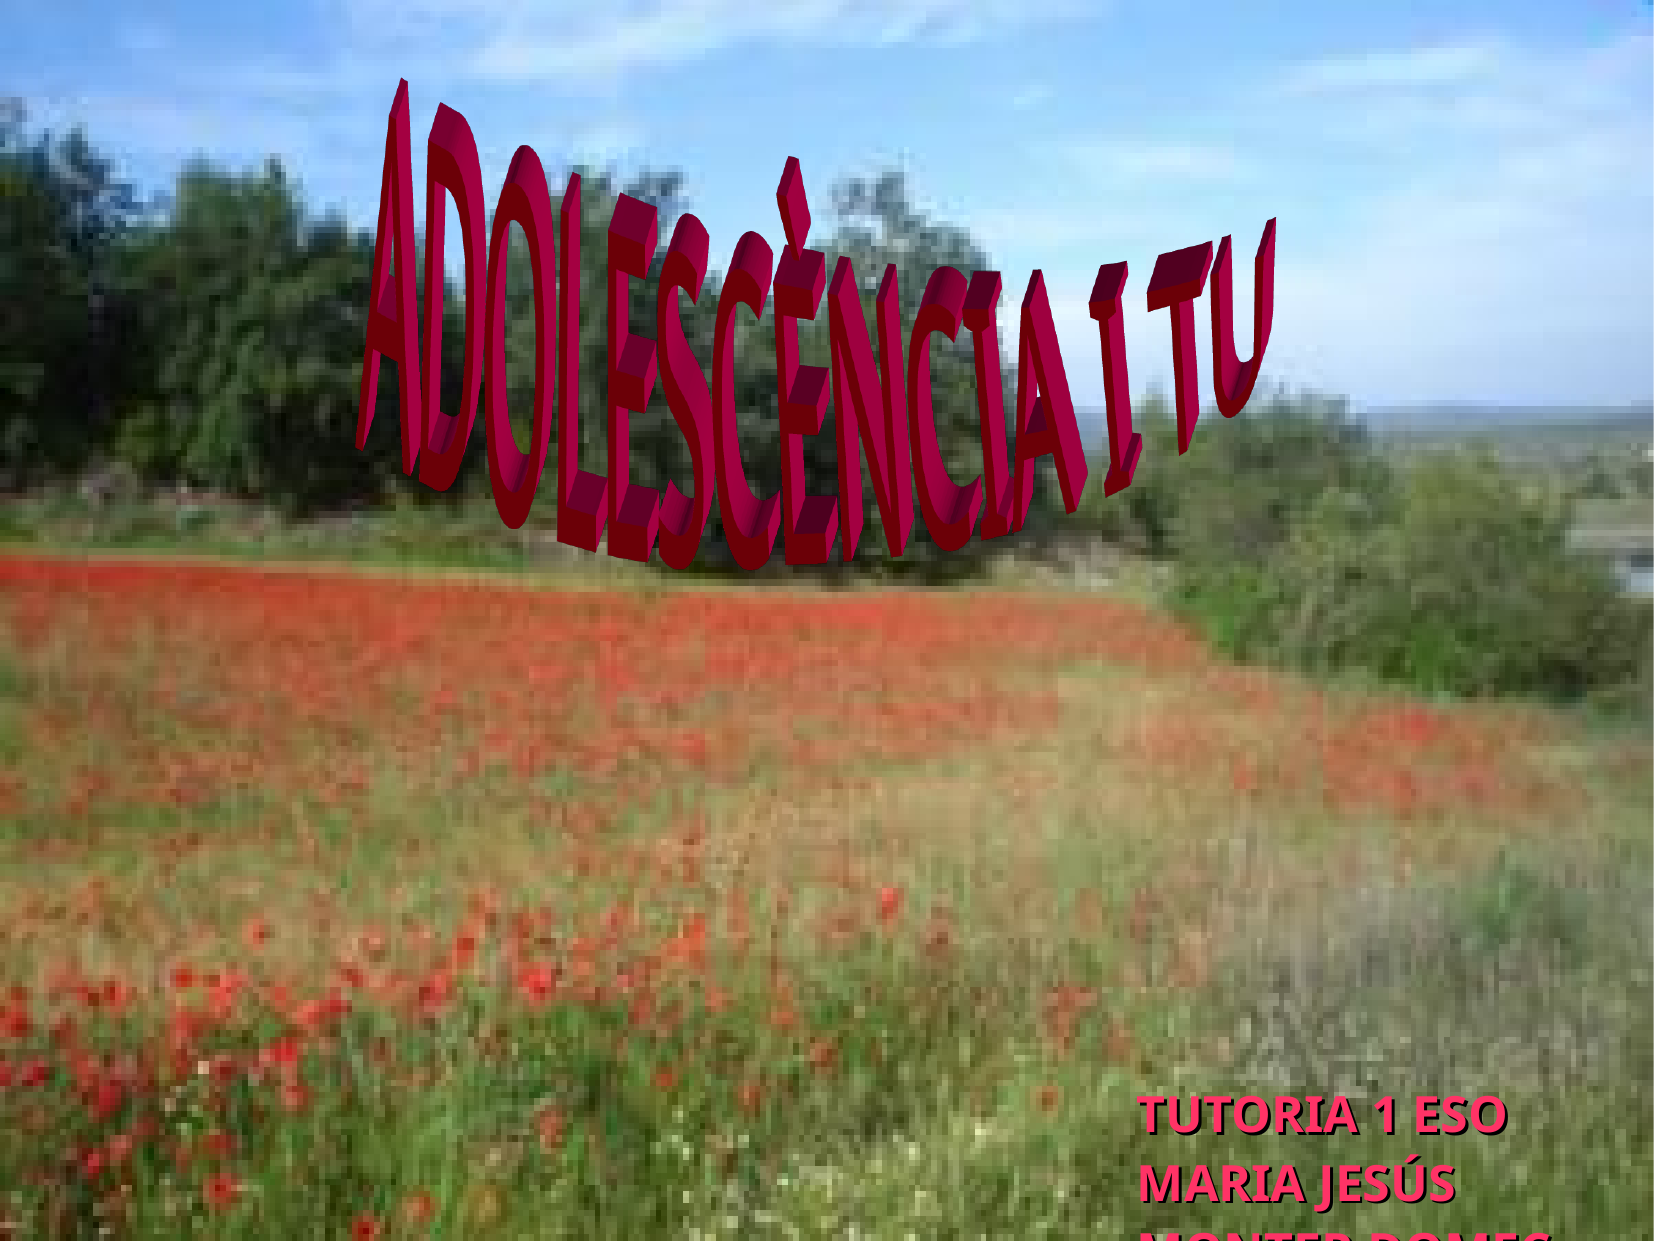

ADOLESCÈNCIA I TU
TUTORIA 1 ESO
MARIA JESÚS MONTER DOMEC